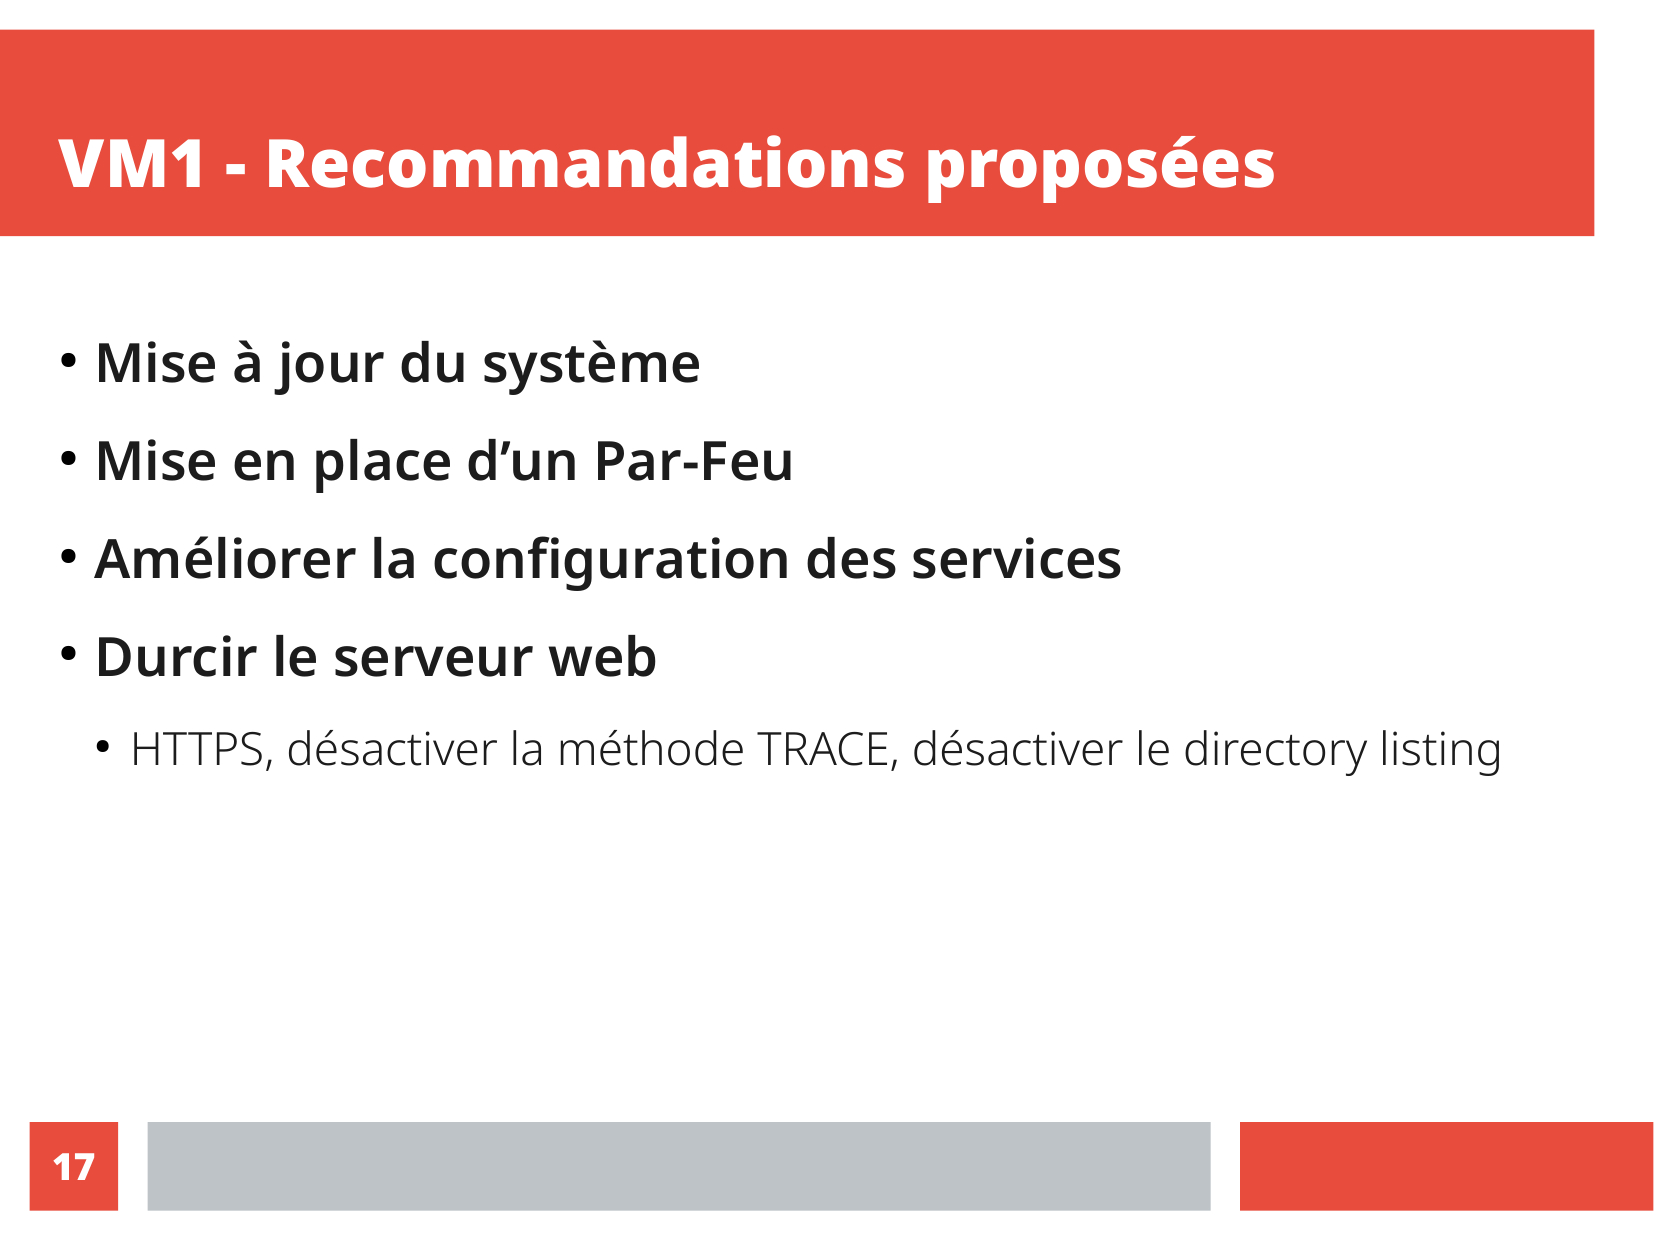

# VM1 - Recommandations proposées
Mise à jour du système
Mise en place d’un Par-Feu
Améliorer la configuration des services
Durcir le serveur web
HTTPS, désactiver la méthode TRACE, désactiver le directory listing
17